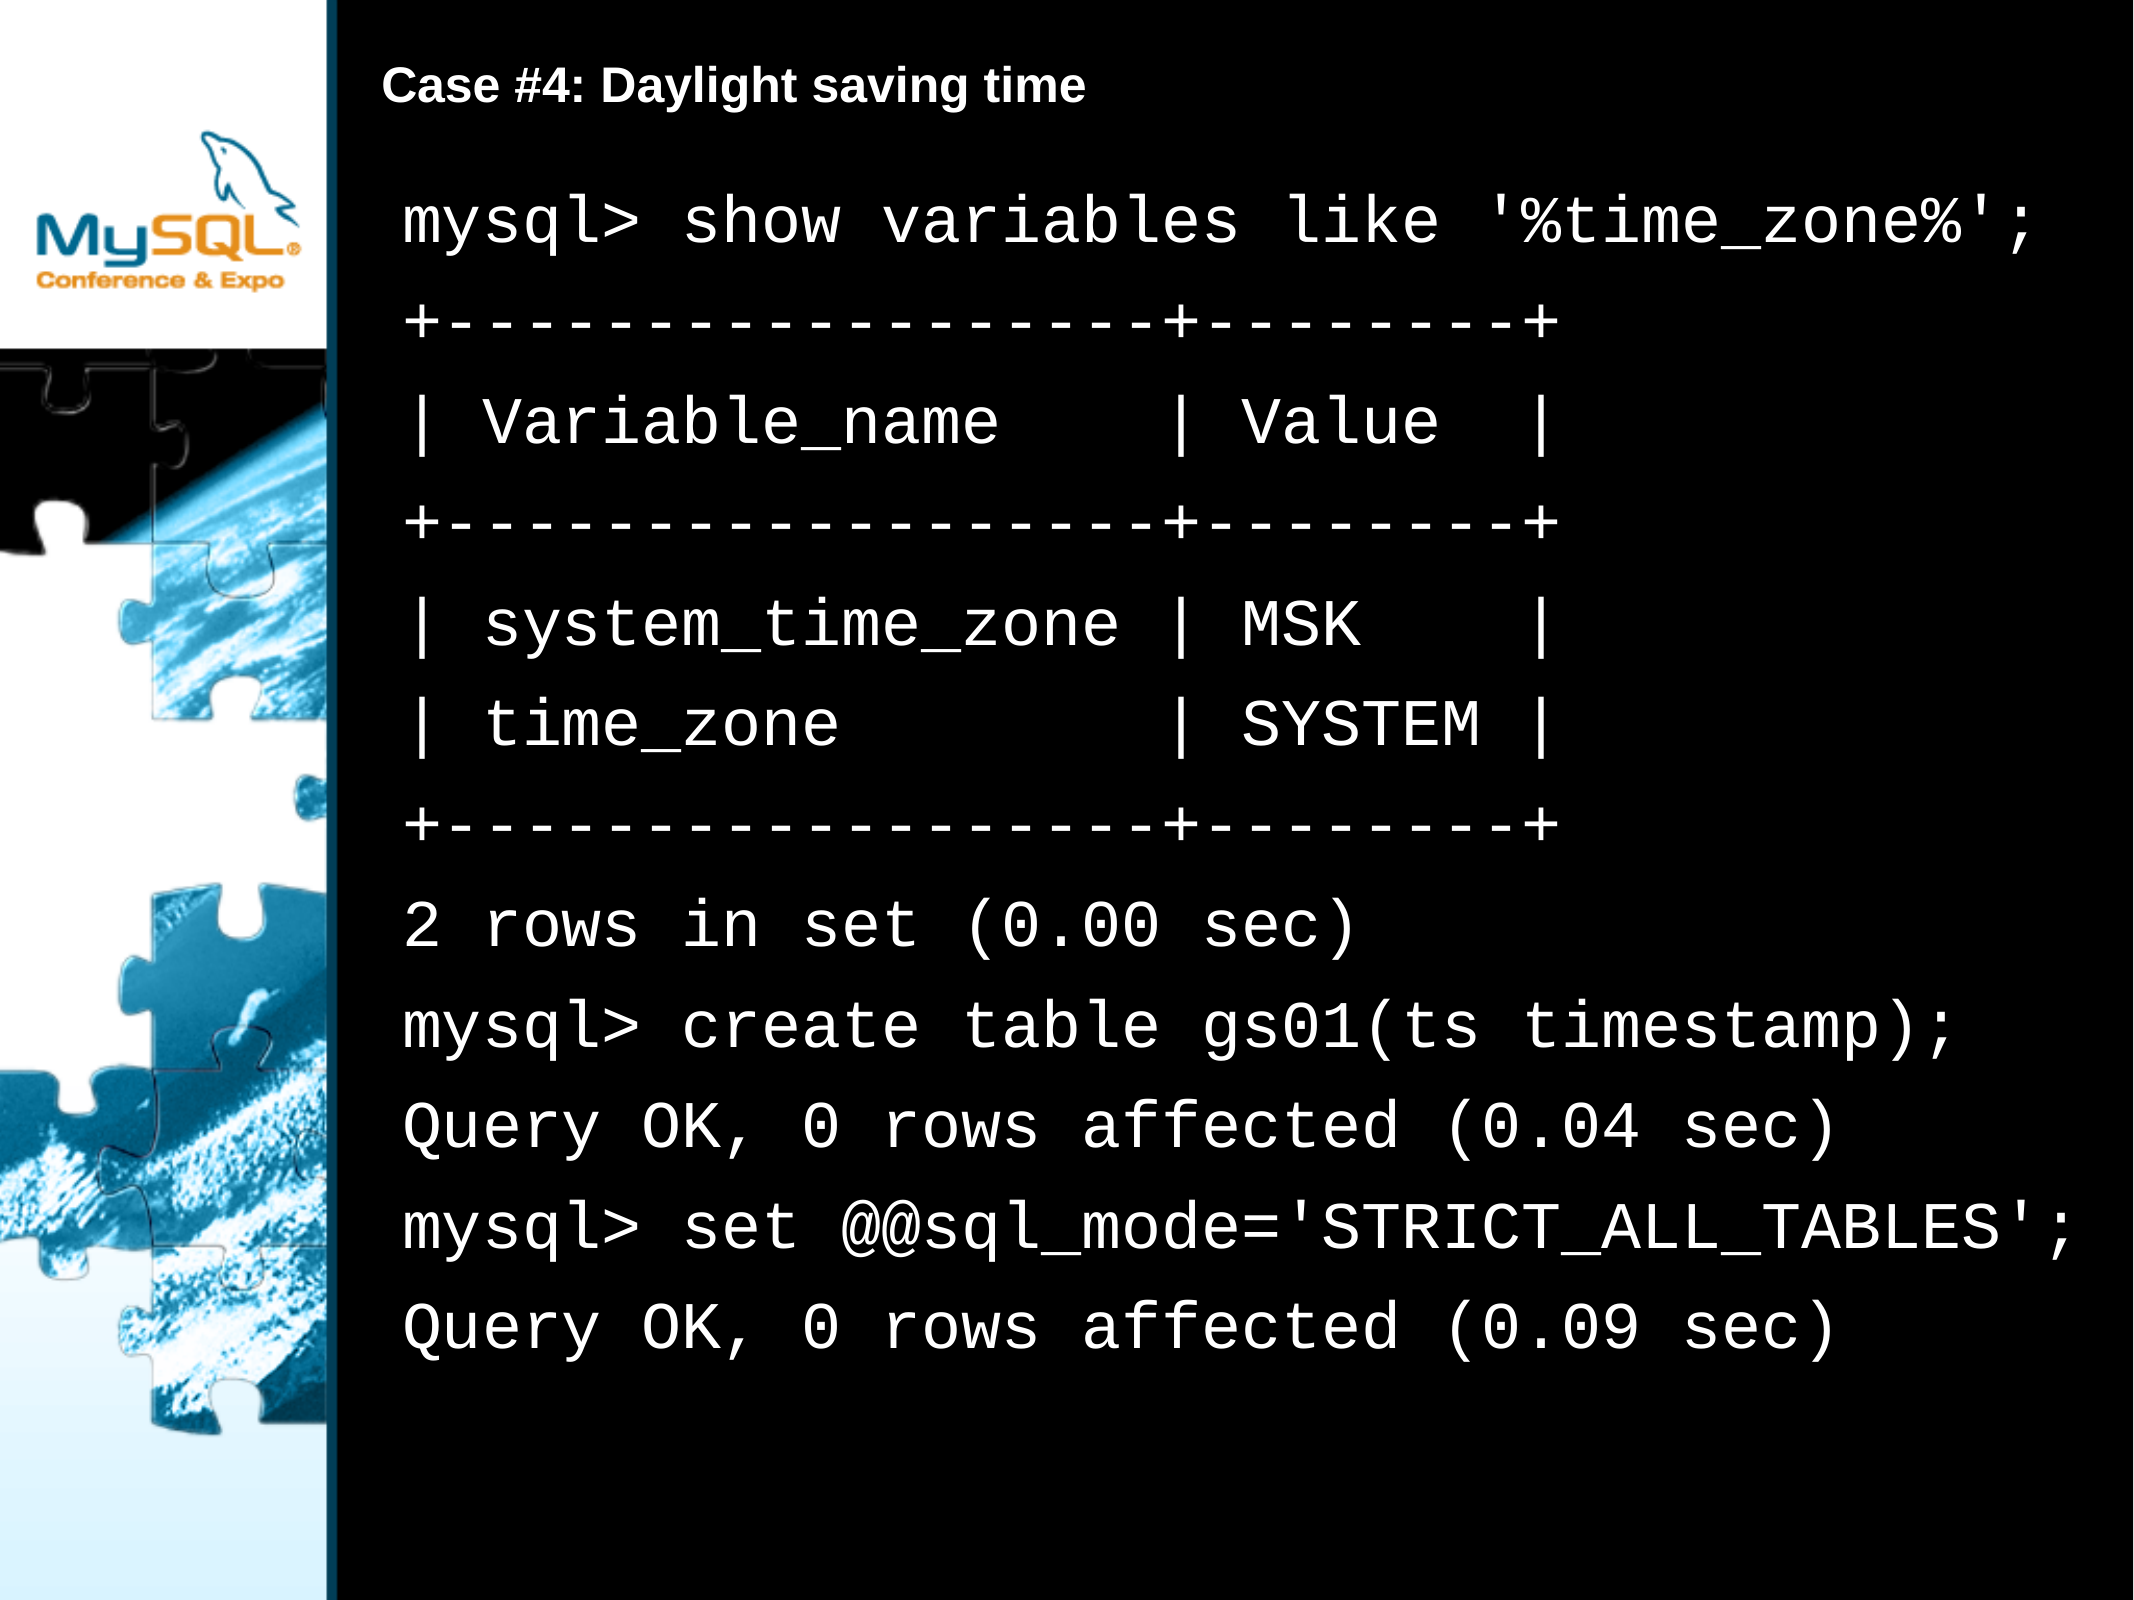

# Case #4: Daylight saving time
mysql> show variables like '%time_zone%';
+------------------+--------+
| Variable_name | Value |
+------------------+--------+
| system_time_zone | MSK |
| time_zone | SYSTEM |
+------------------+--------+
2 rows in set (0.00 sec)
mysql> create table gs01(ts timestamp);
Query OK, 0 rows affected (0.04 sec)
mysql> set @@sql_mode='STRICT_ALL_TABLES';
Query OK, 0 rows affected (0.09 sec)